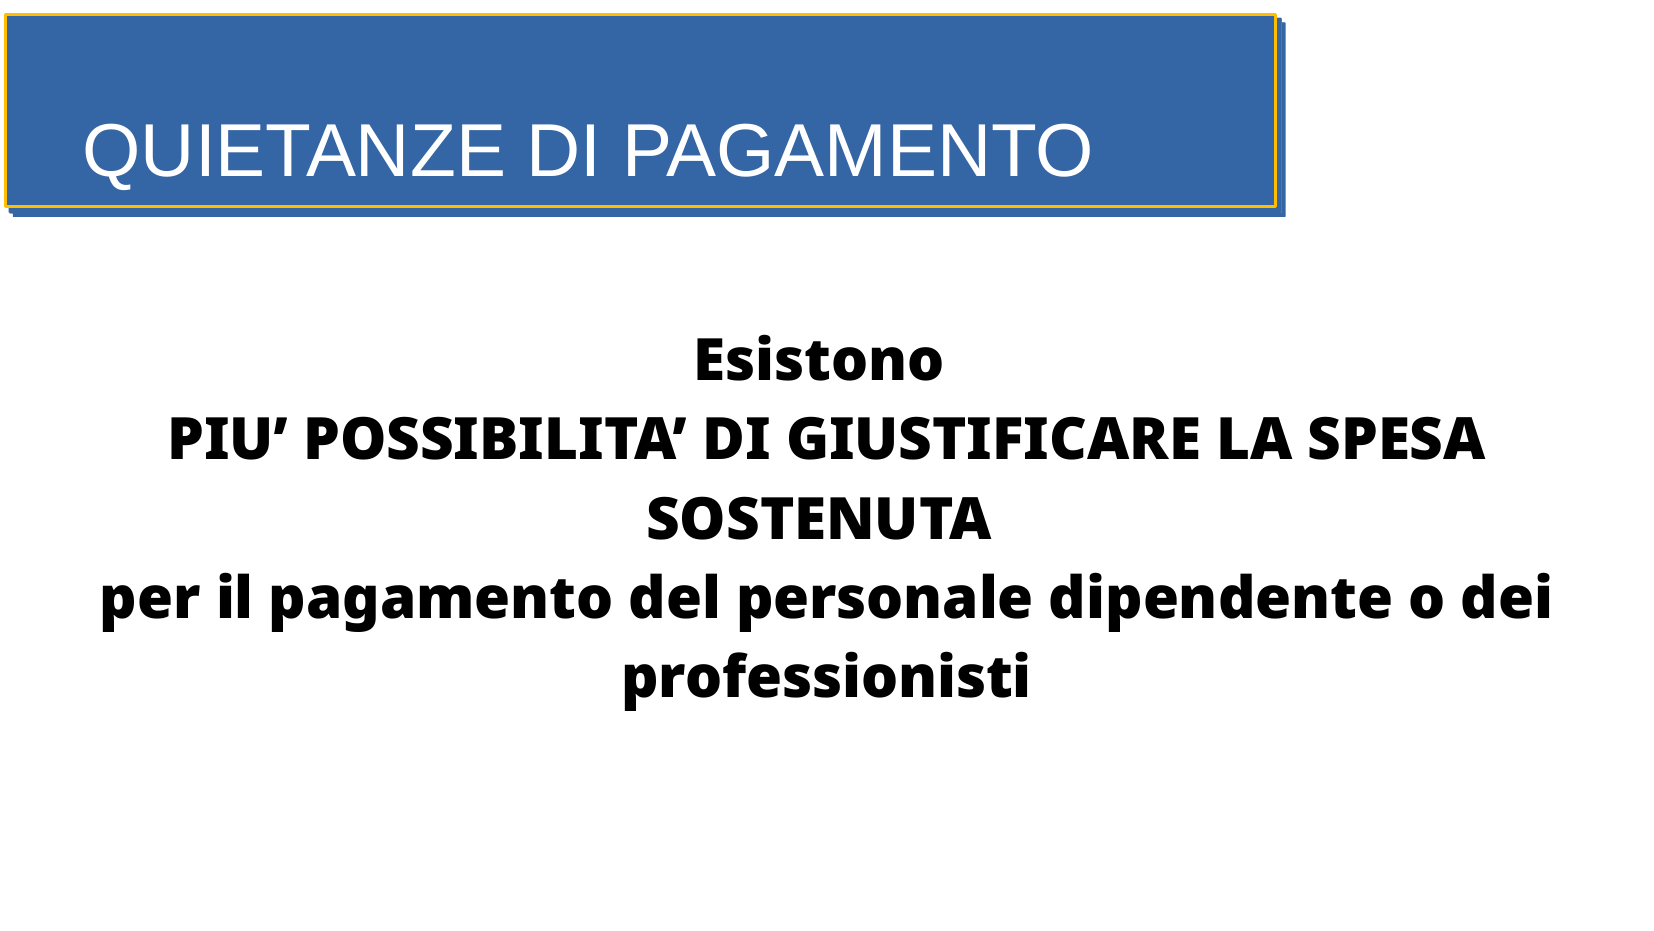

# QUIETANZE DI PAGAMENTO
Esistono
PIU’ POSSIBILITA’ DI GIUSTIFICARE LA SPESA SOSTENUTA
per il pagamento del personale dipendente o dei professionisti